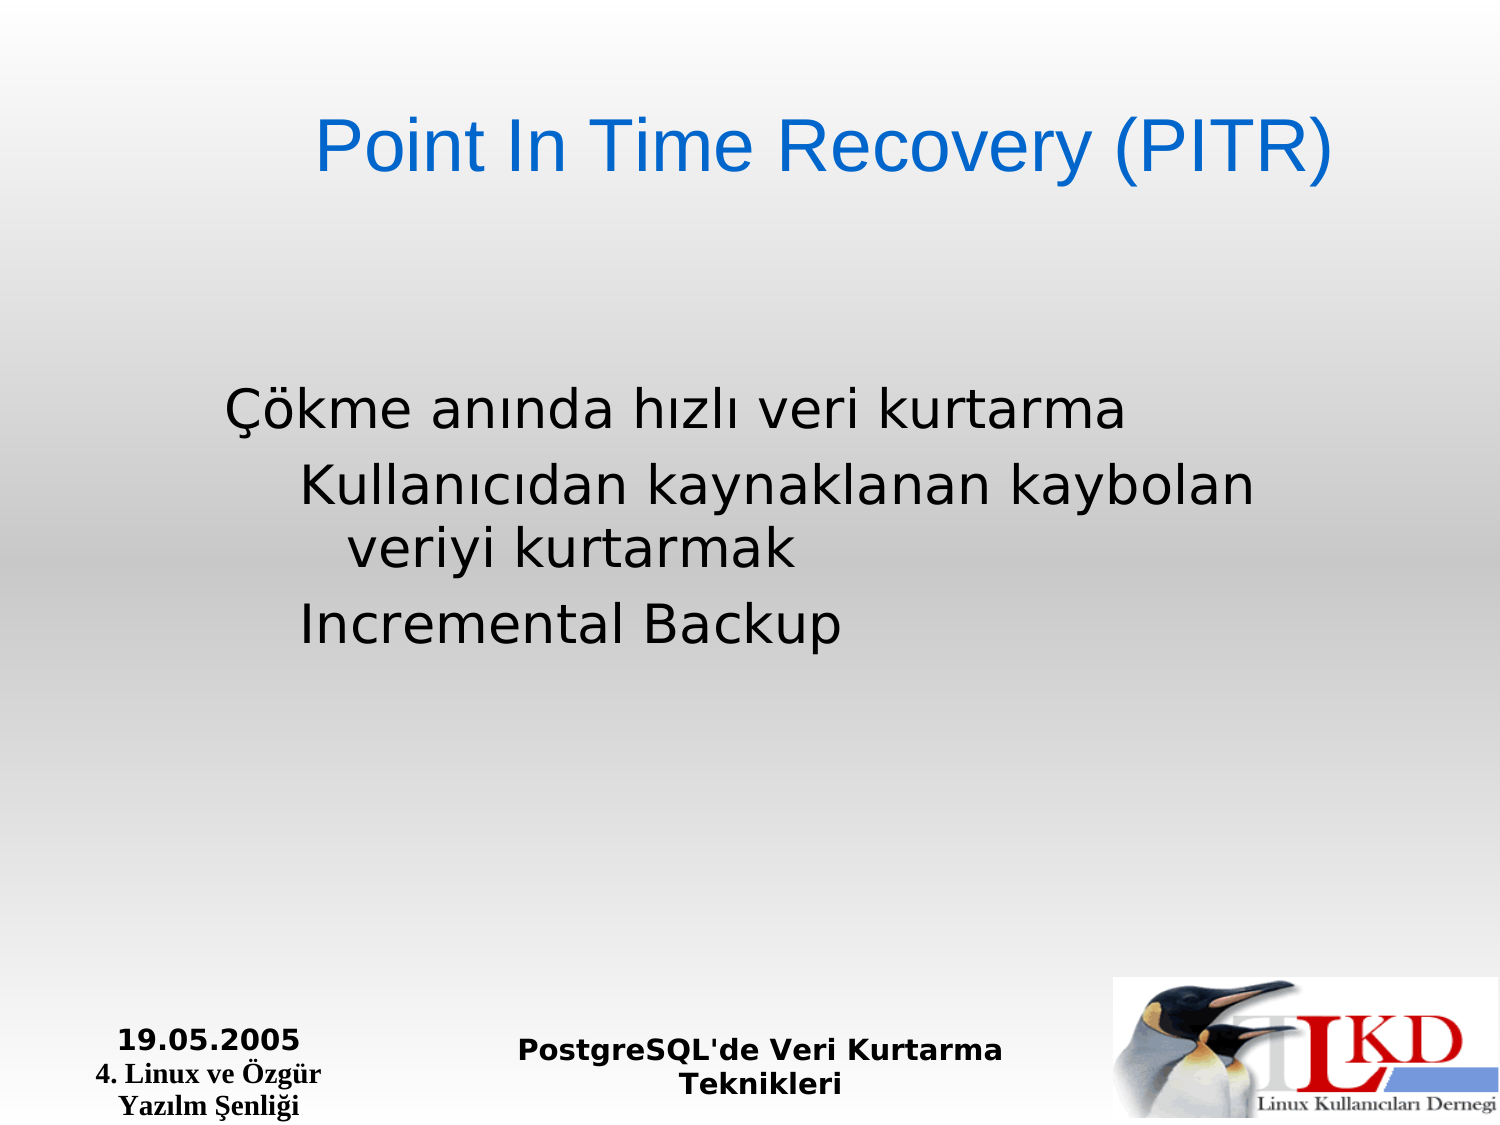

# Point In Time Recovery (PITR)
Çökme anında hızlı veri kurtarma
Kullanıcıdan kaynaklanan kaybolan veriyi kurtarmak
Incremental Backup